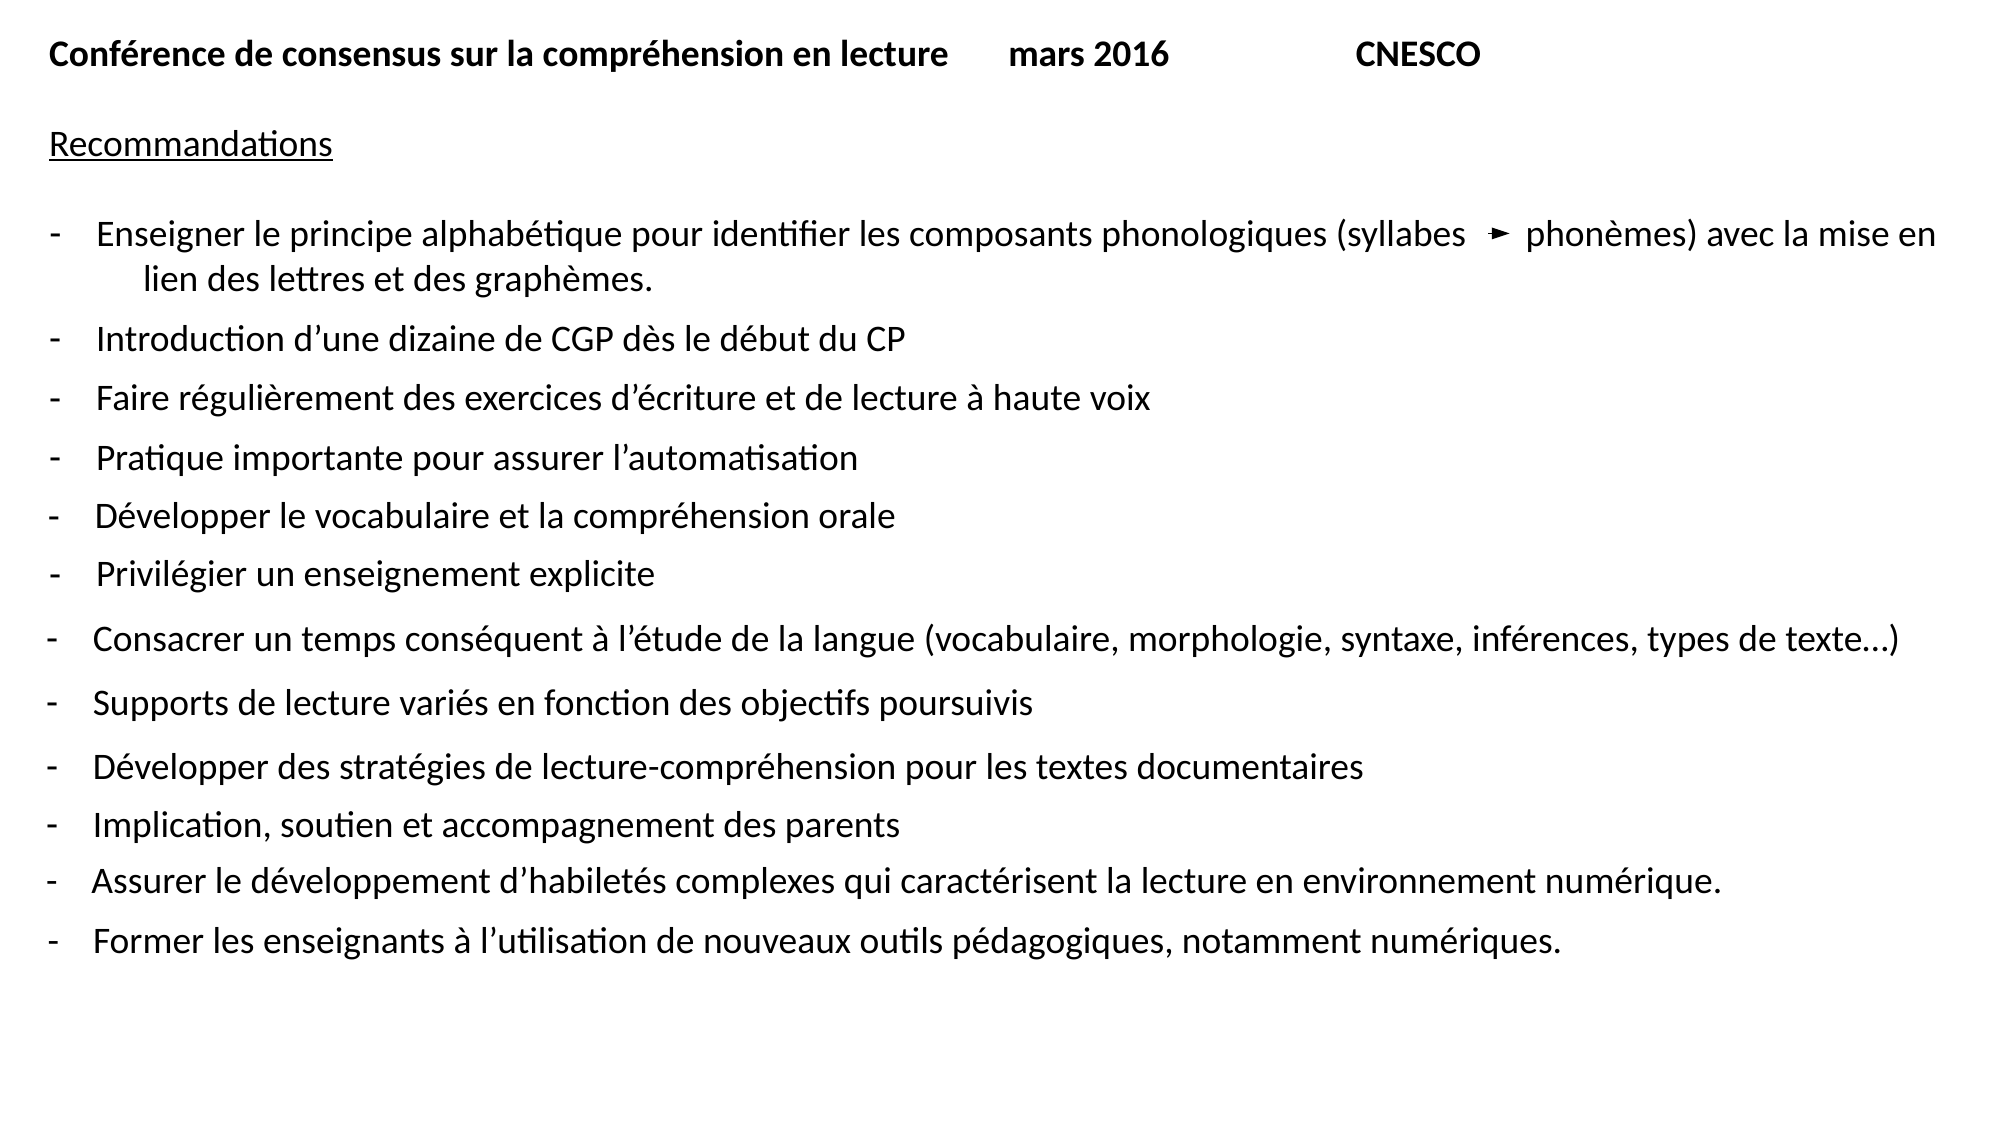

Conférence de consensus sur la compréhension en lecture mars 2016 CNESCO
Recommandations
Enseigner le principe alphabétique pour identifier les composants phonologiques (syllabes phonèmes) avec la mise en lien des lettres et des graphèmes.
Introduction d’une dizaine de CGP dès le début du CP
Faire régulièrement des exercices d’écriture et de lecture à haute voix
Pratique importante pour assurer l’automatisation
Développer le vocabulaire et la compréhension orale
Privilégier un enseignement explicite
Consacrer un temps conséquent à l’étude de la langue (vocabulaire, morphologie, syntaxe, inférences, types de texte…)
Supports de lecture variés en fonction des objectifs poursuivis
Développer des stratégies de lecture-compréhension pour les textes documentaires
Implication, soutien et accompagnement des parents
- Assurer le développement d’habiletés complexes qui caractérisent la lecture en environnement numérique.
 - Former les enseignants à l’utilisation de nouveaux outils pédagogiques, notamment numériques.